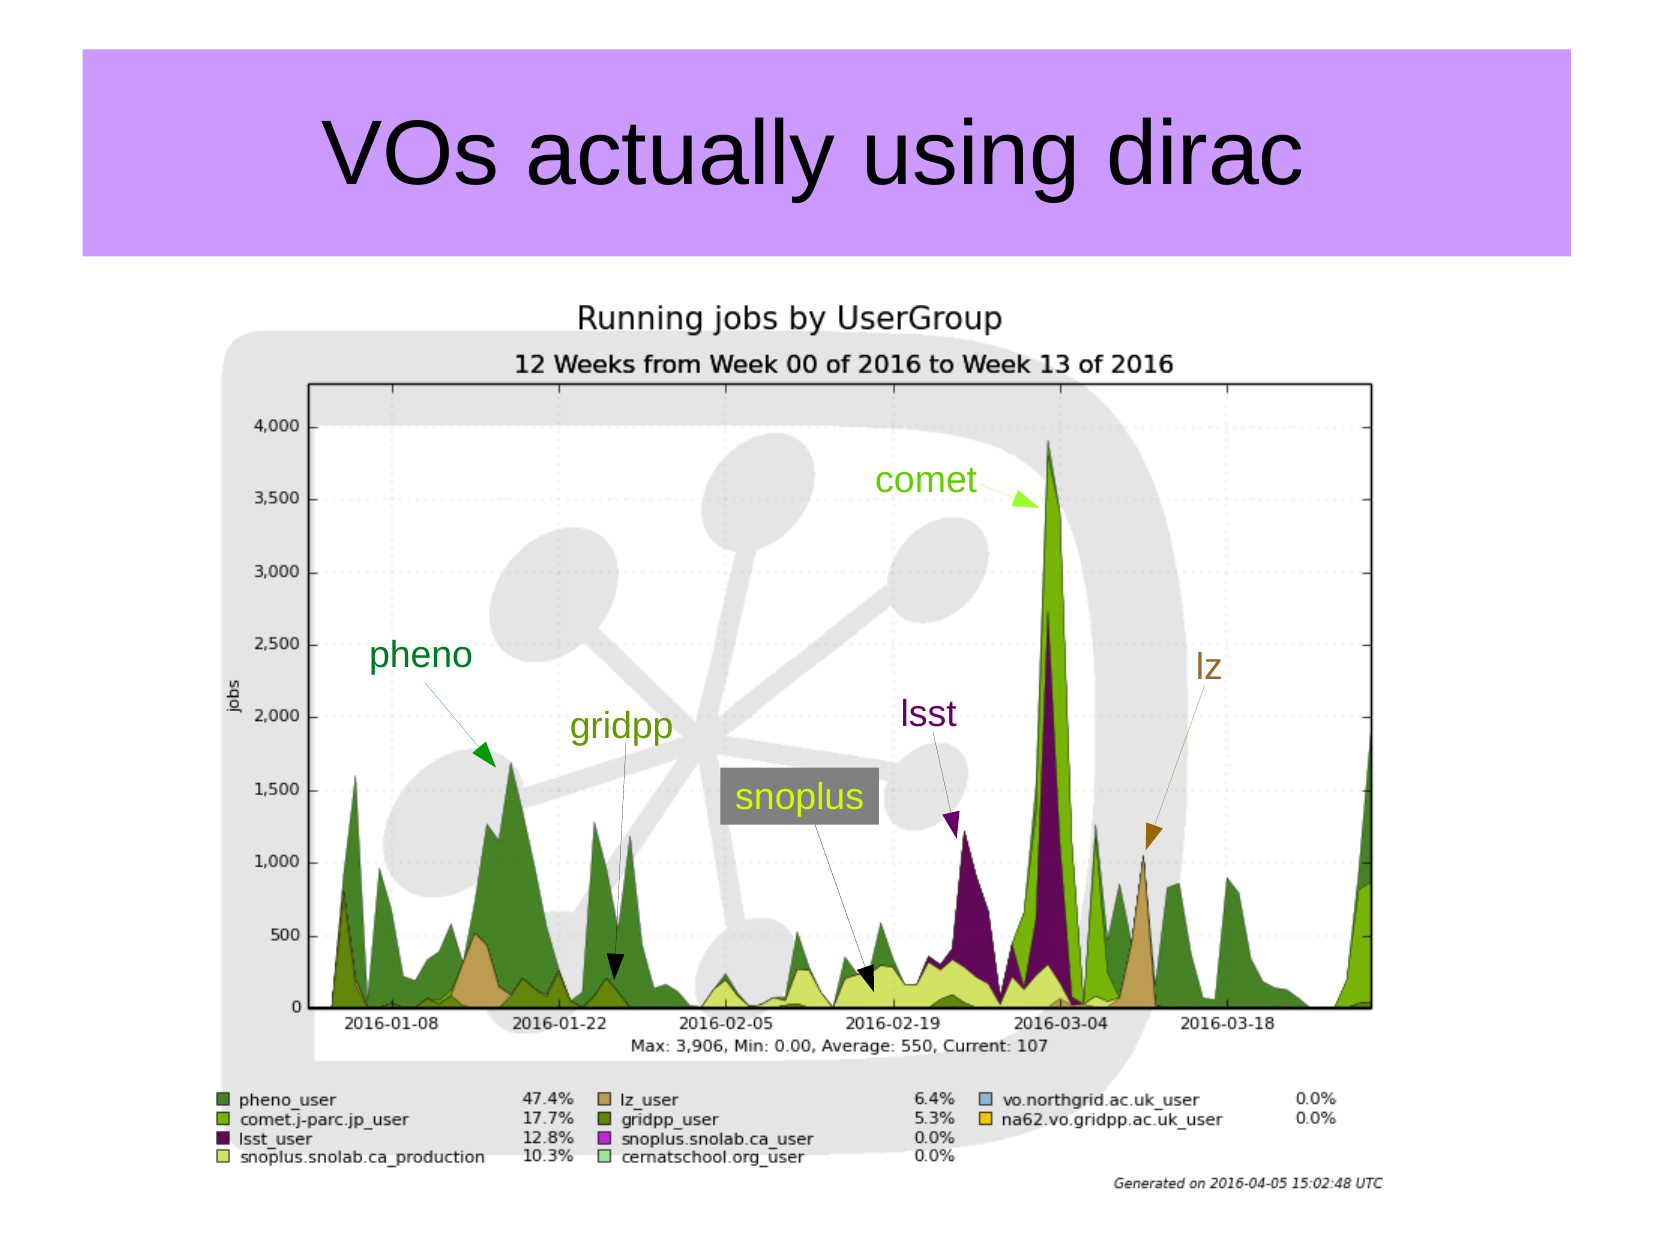

# VOs actually using dirac
comet
pheno
lz
lsst
gridpp
snoplus